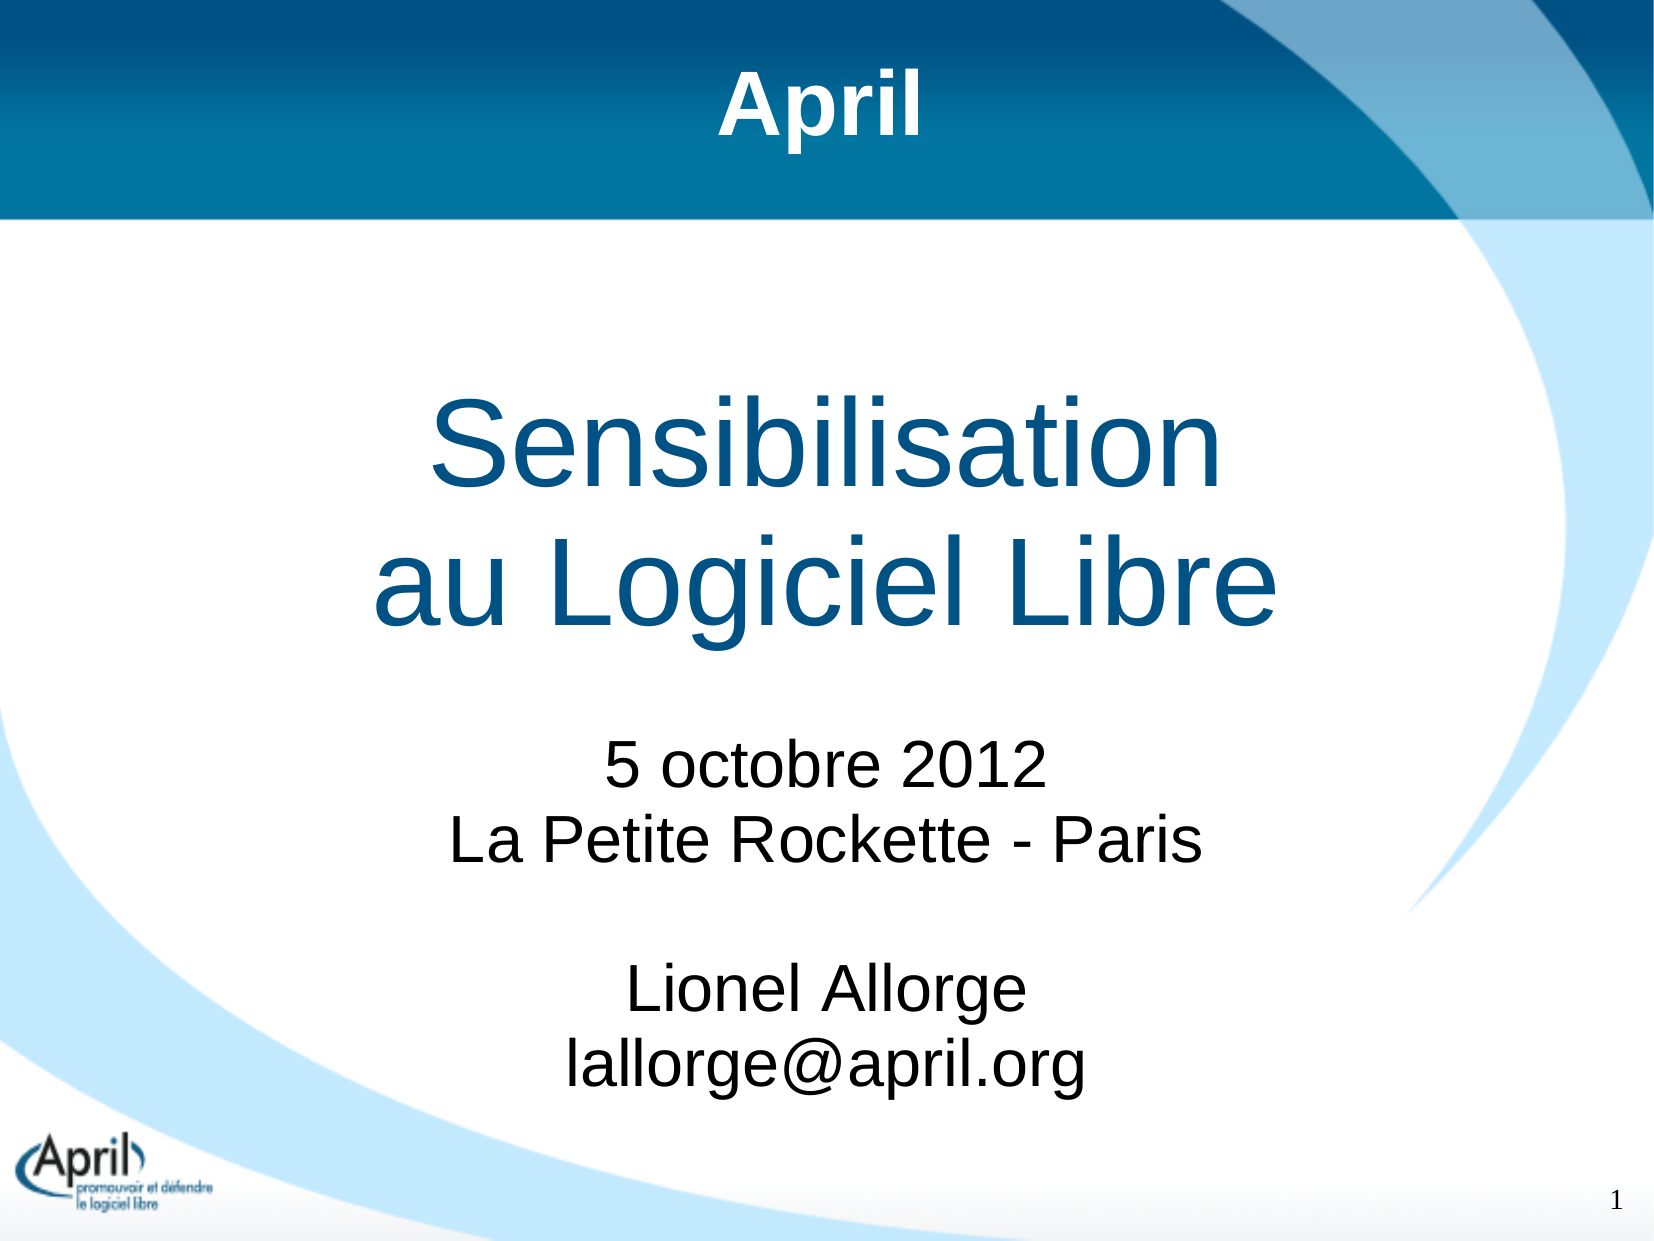

# April
Sensibilisation
au Logiciel Libre
5 octobre 2012
La Petite Rockette - Paris
Lionel Allorge
lallorge@april.org
1